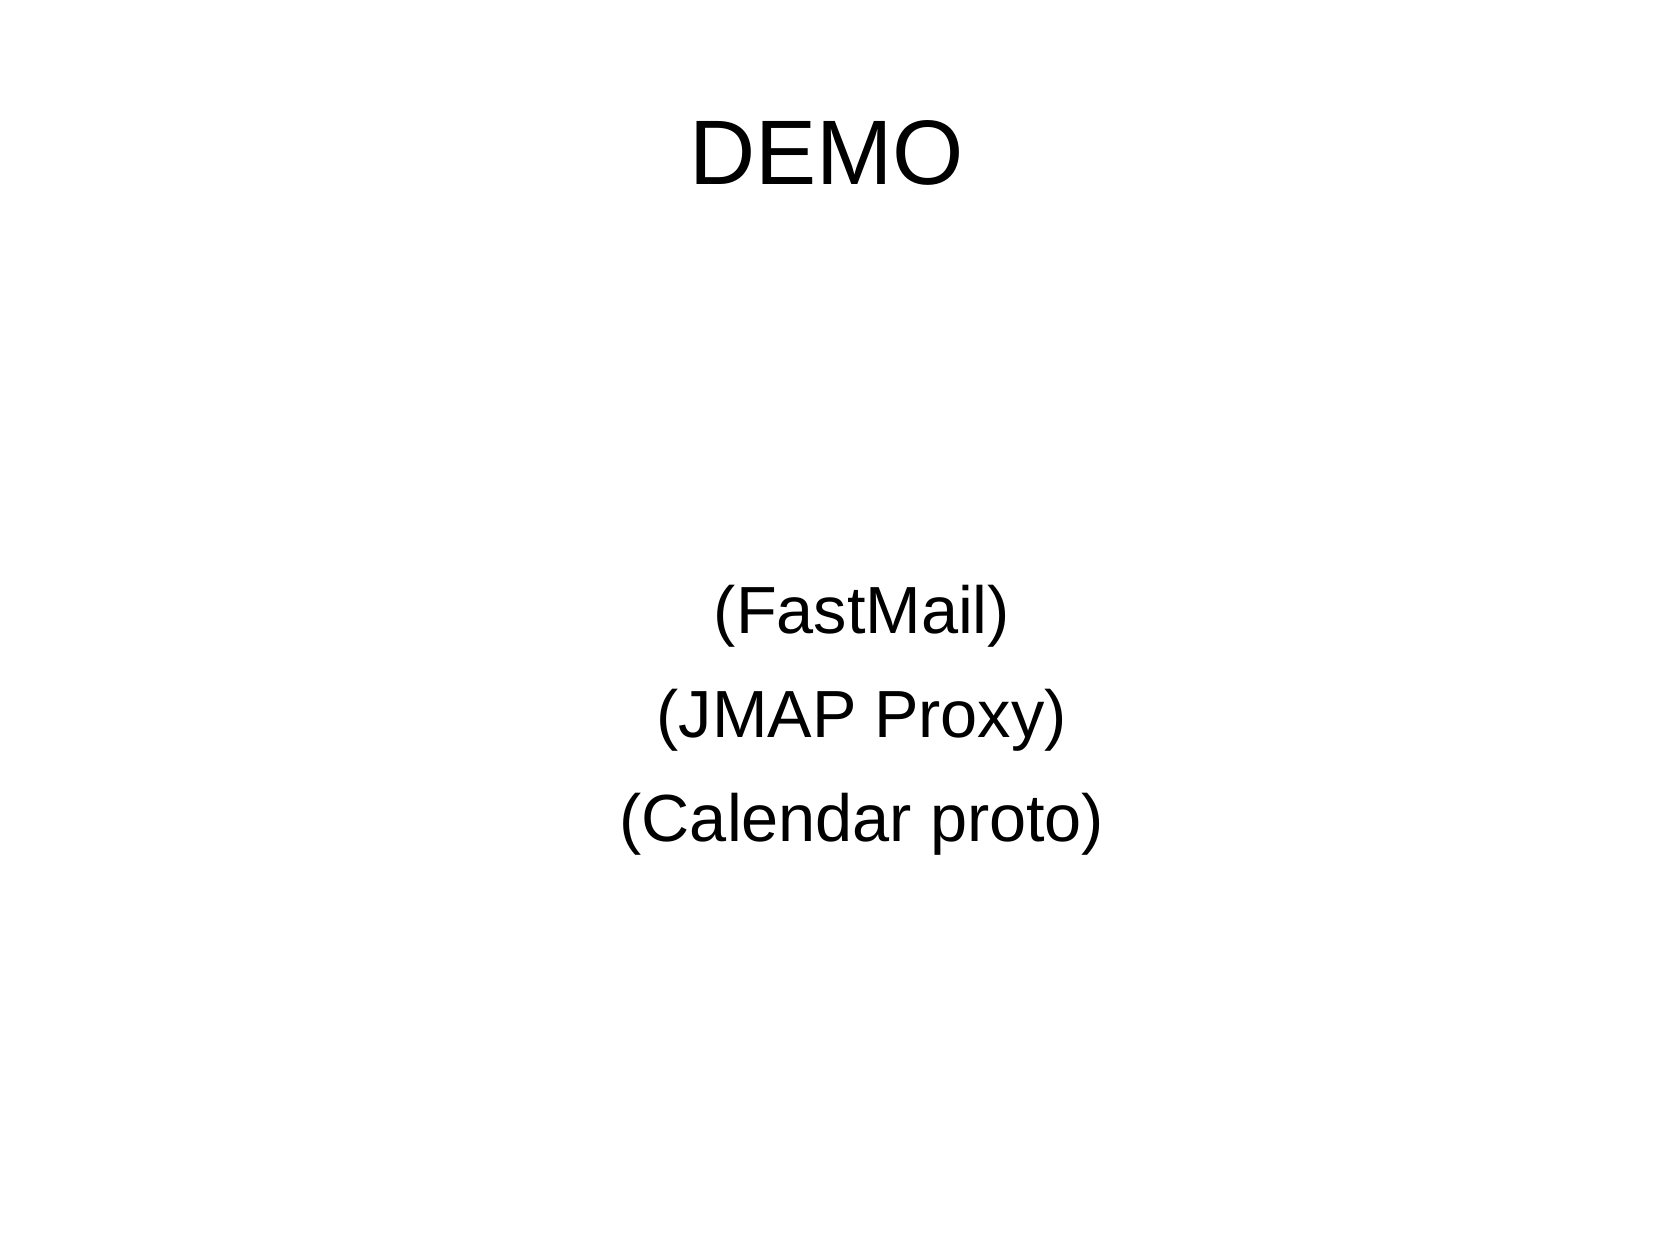

# DEMO
(FastMail)
(JMAP Proxy)
(Calendar proto)